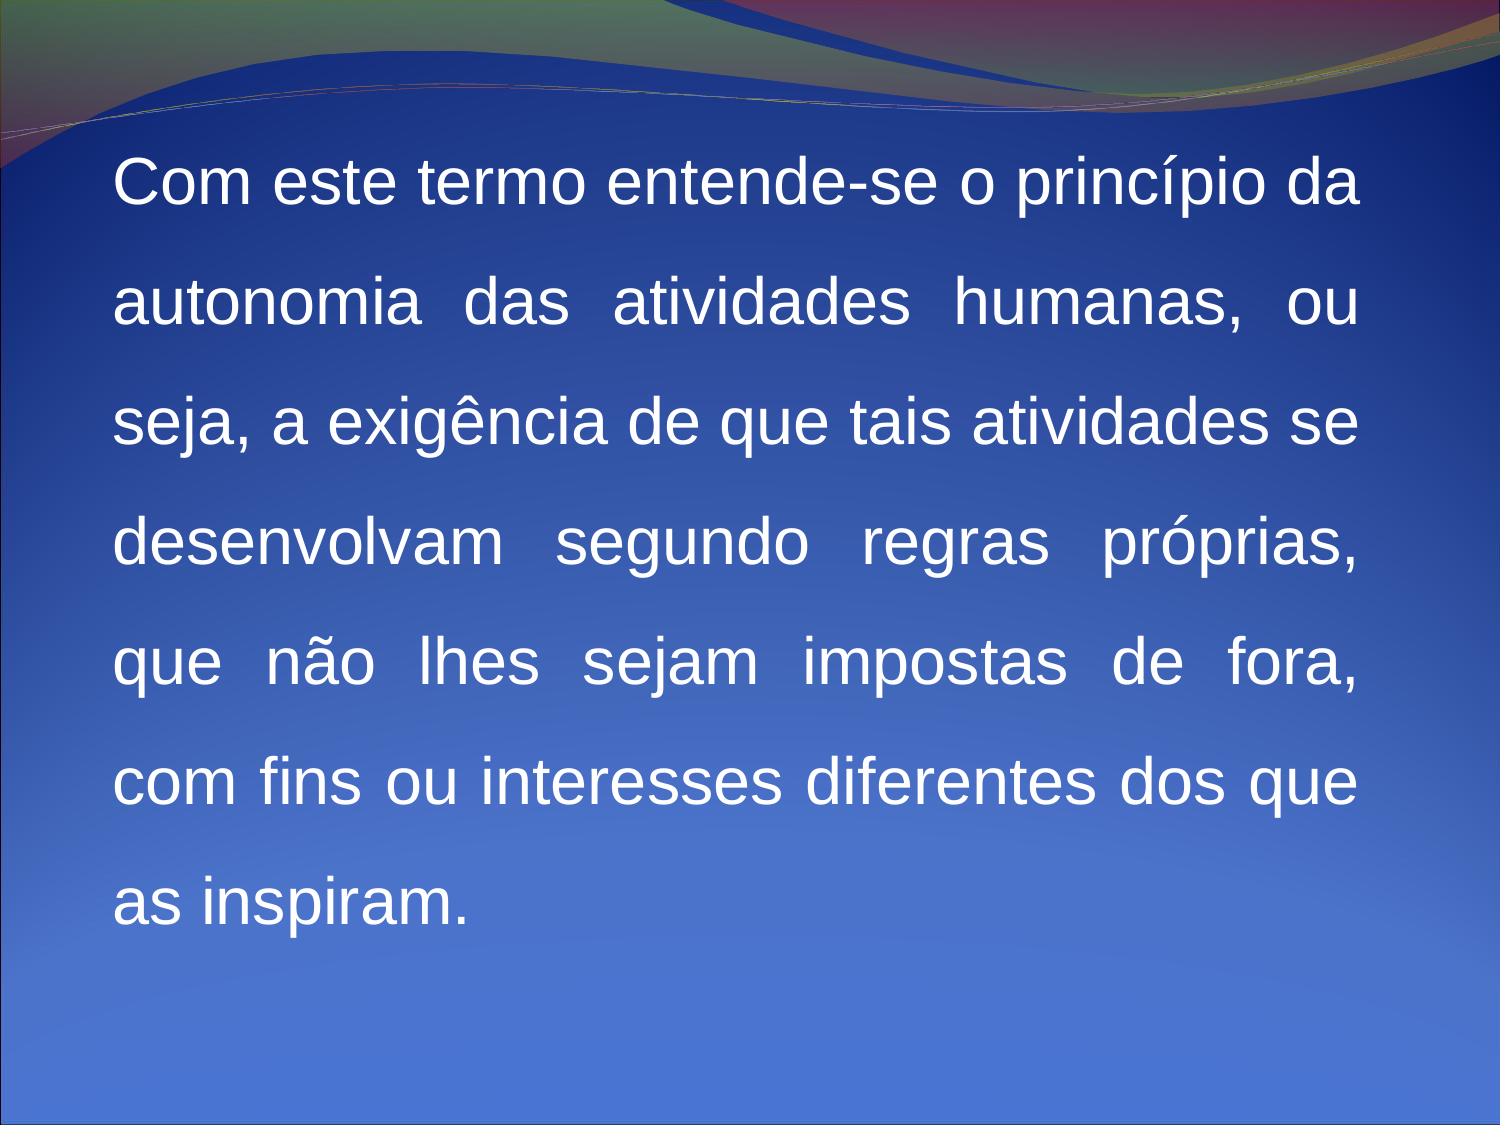

Com este termo entende-se o princípio da autonomia das atividades humanas, ou seja, a exigência de que tais atividades se desenvolvam segundo regras próprias, que não lhes sejam impostas de fora, com fins ou interesses diferentes dos que as inspiram.